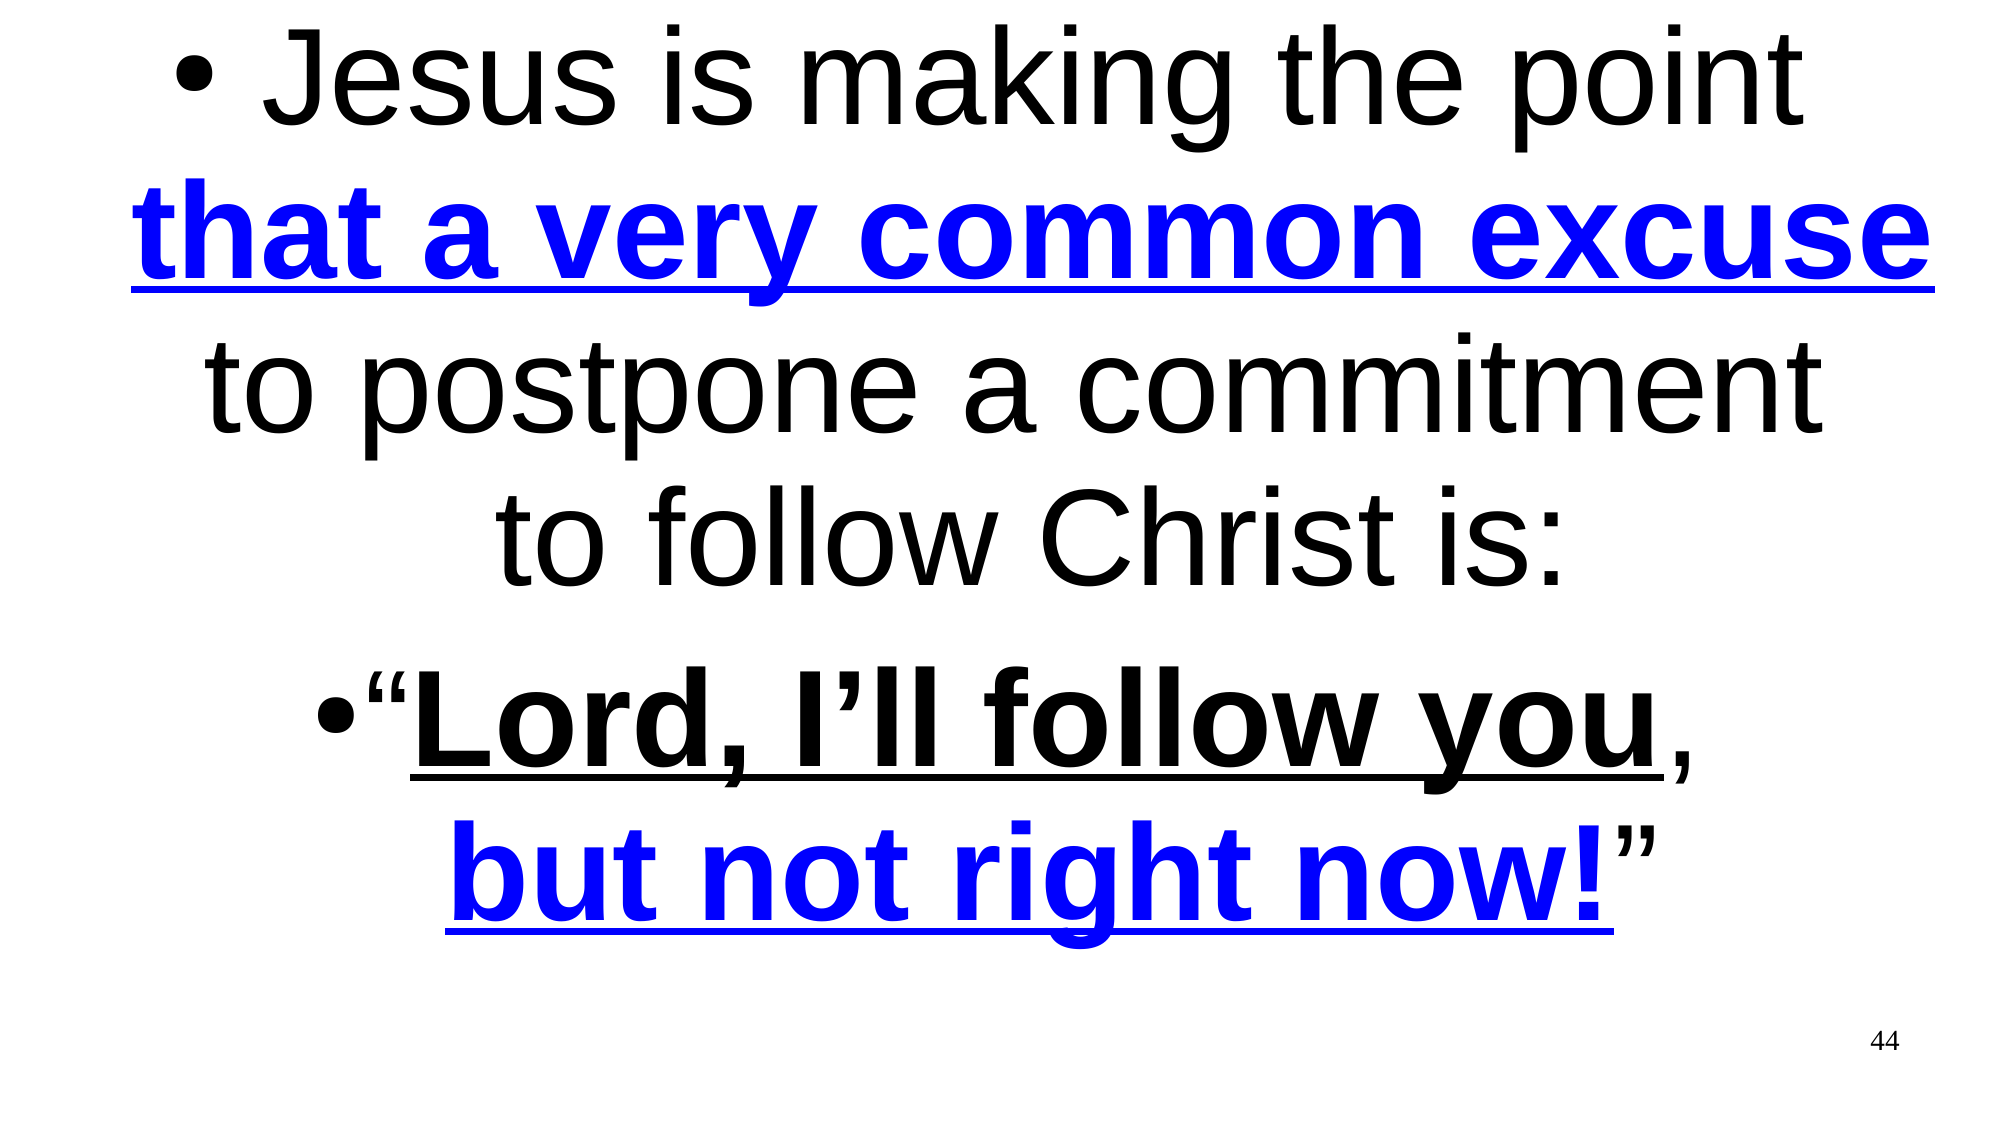

# Jesus is making the point that a very common excuse to postpone a commitment to follow Christ is:
“Lord, I’ll follow you,
 but not right now!”
44